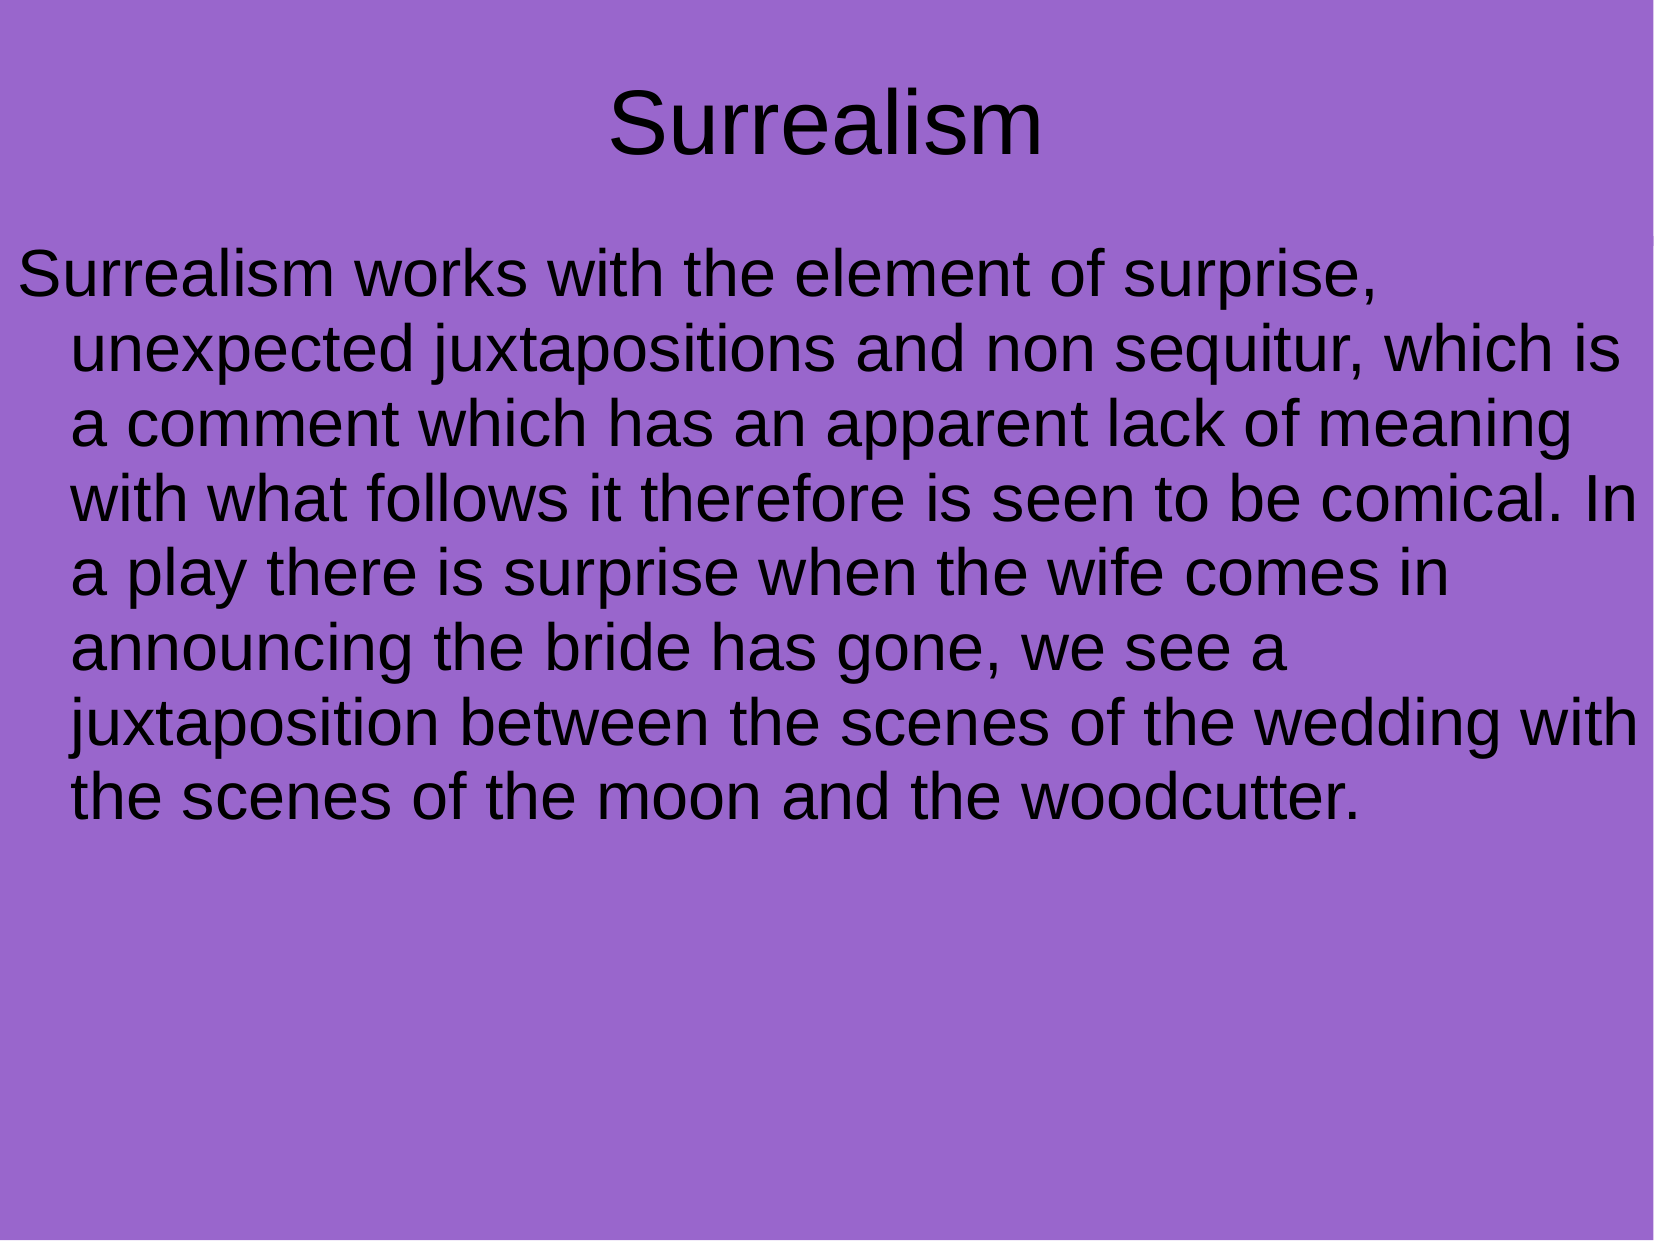

# Surrealism
Surrealism works with the element of surprise, unexpected juxtapositions and non sequitur, which is a comment which has an apparent lack of meaning with what follows it therefore is seen to be comical. In a play there is surprise when the wife comes in announcing the bride has gone, we see a juxtaposition between the scenes of the wedding with the scenes of the moon and the woodcutter.